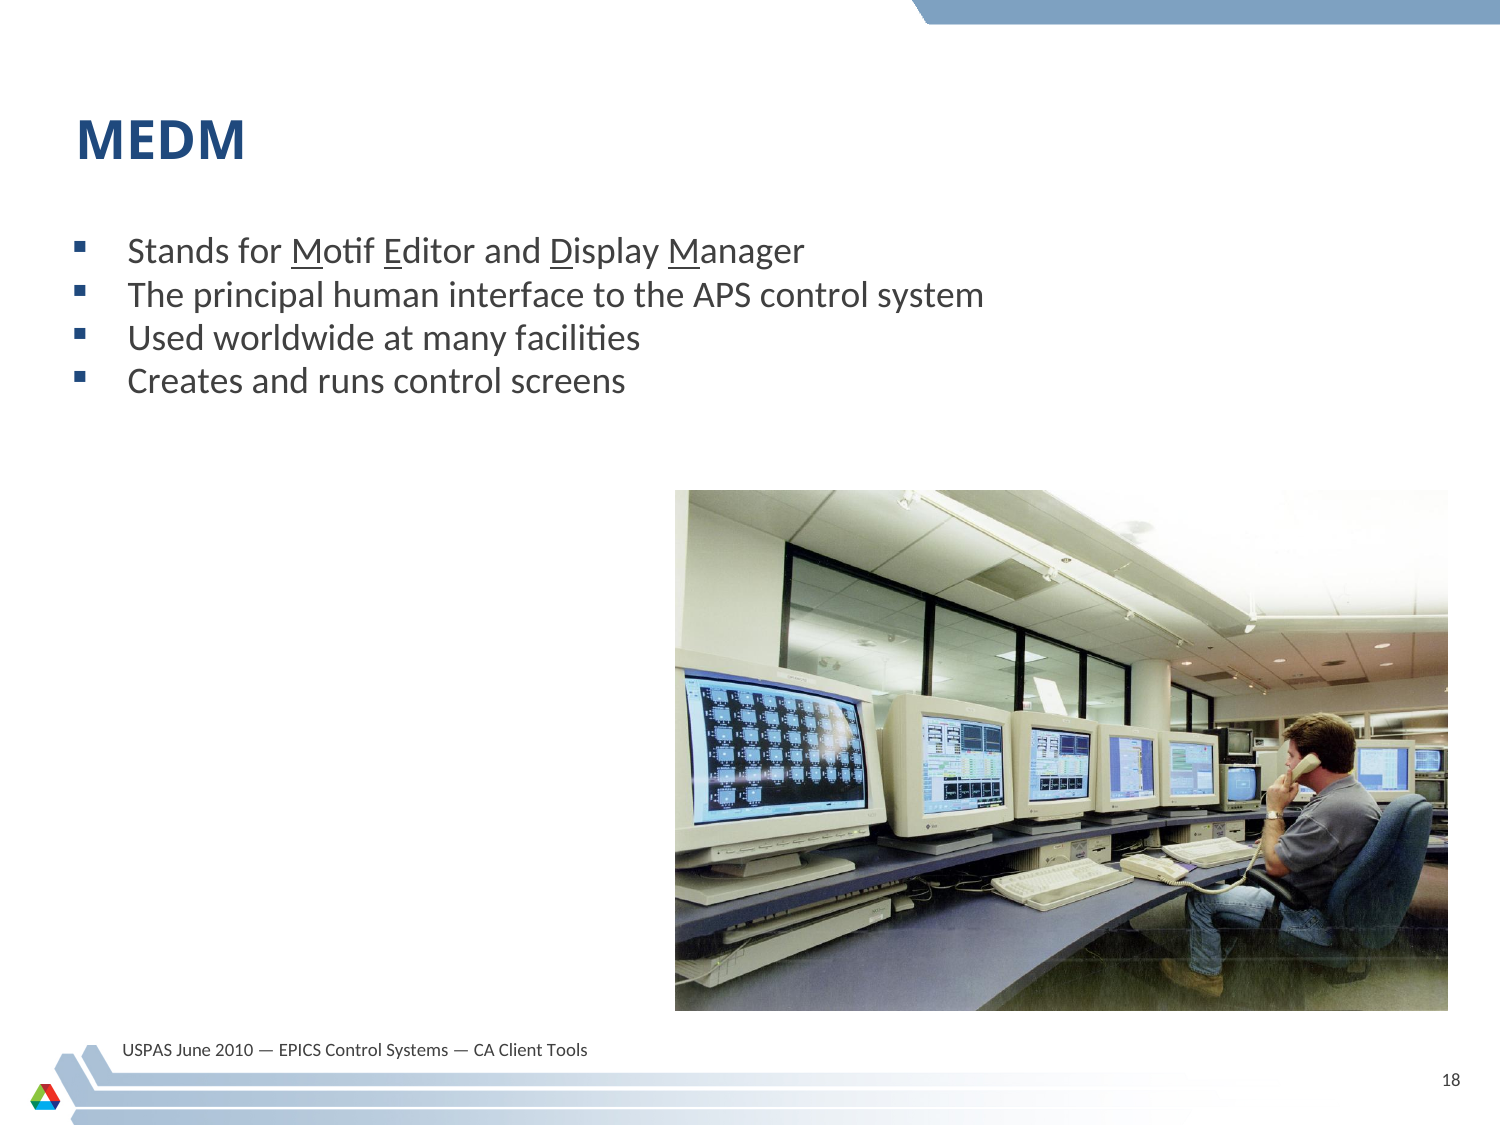

# MEDM
Stands for Motif Editor and Display Manager
The principal human interface to the APS control system
Used worldwide at many facilities
Creates and runs control screens
USPAS June 2010 — EPICS Control Systems — CA Client Tools
18